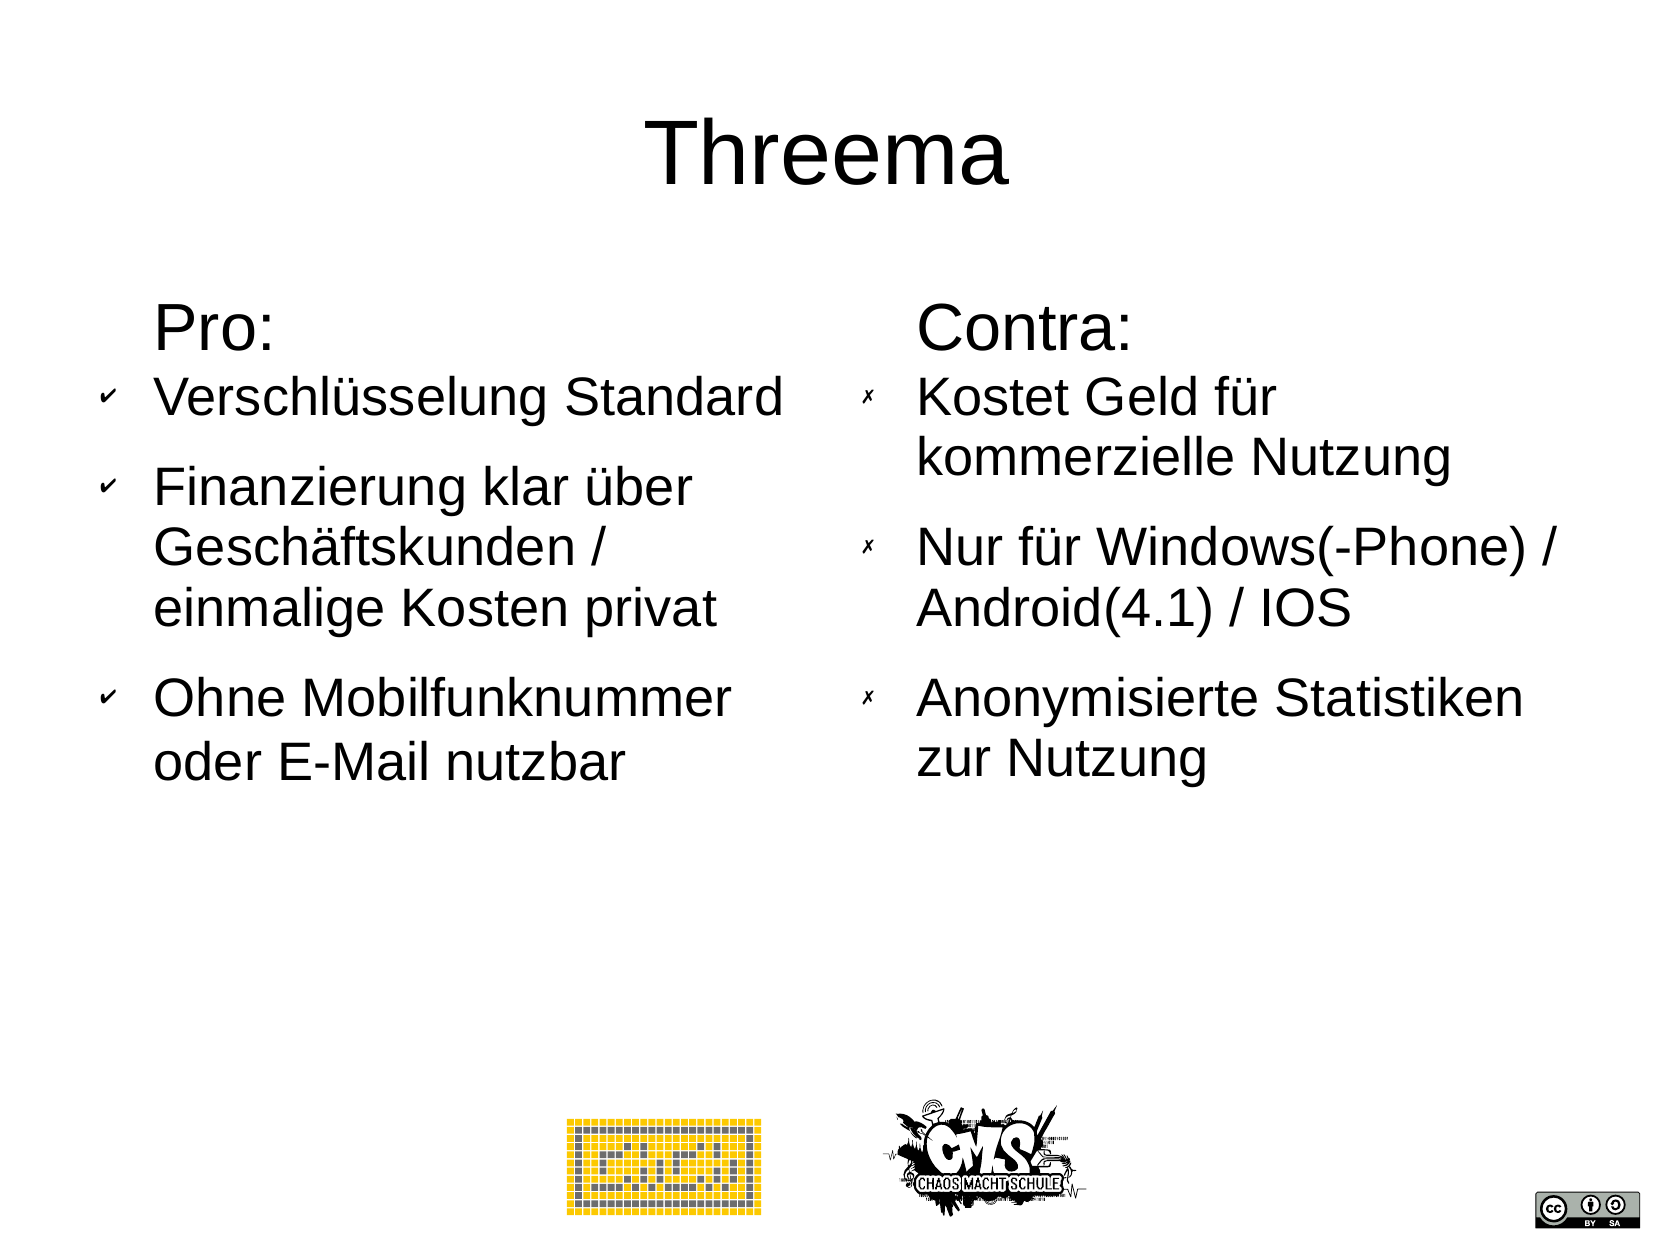

# Threema
Pro:
Contra:
Verschlüsselung Standard
Finanzierung klar über Geschäftskunden / einmalige Kosten privat
Ohne Mobilfunknummer oder E-Mail nutzbar
Kostet Geld für kommerzielle Nutzung
Nur für Windows(-Phone) / Android(4.1) / IOS
Anonymisierte Statistiken zur Nutzung